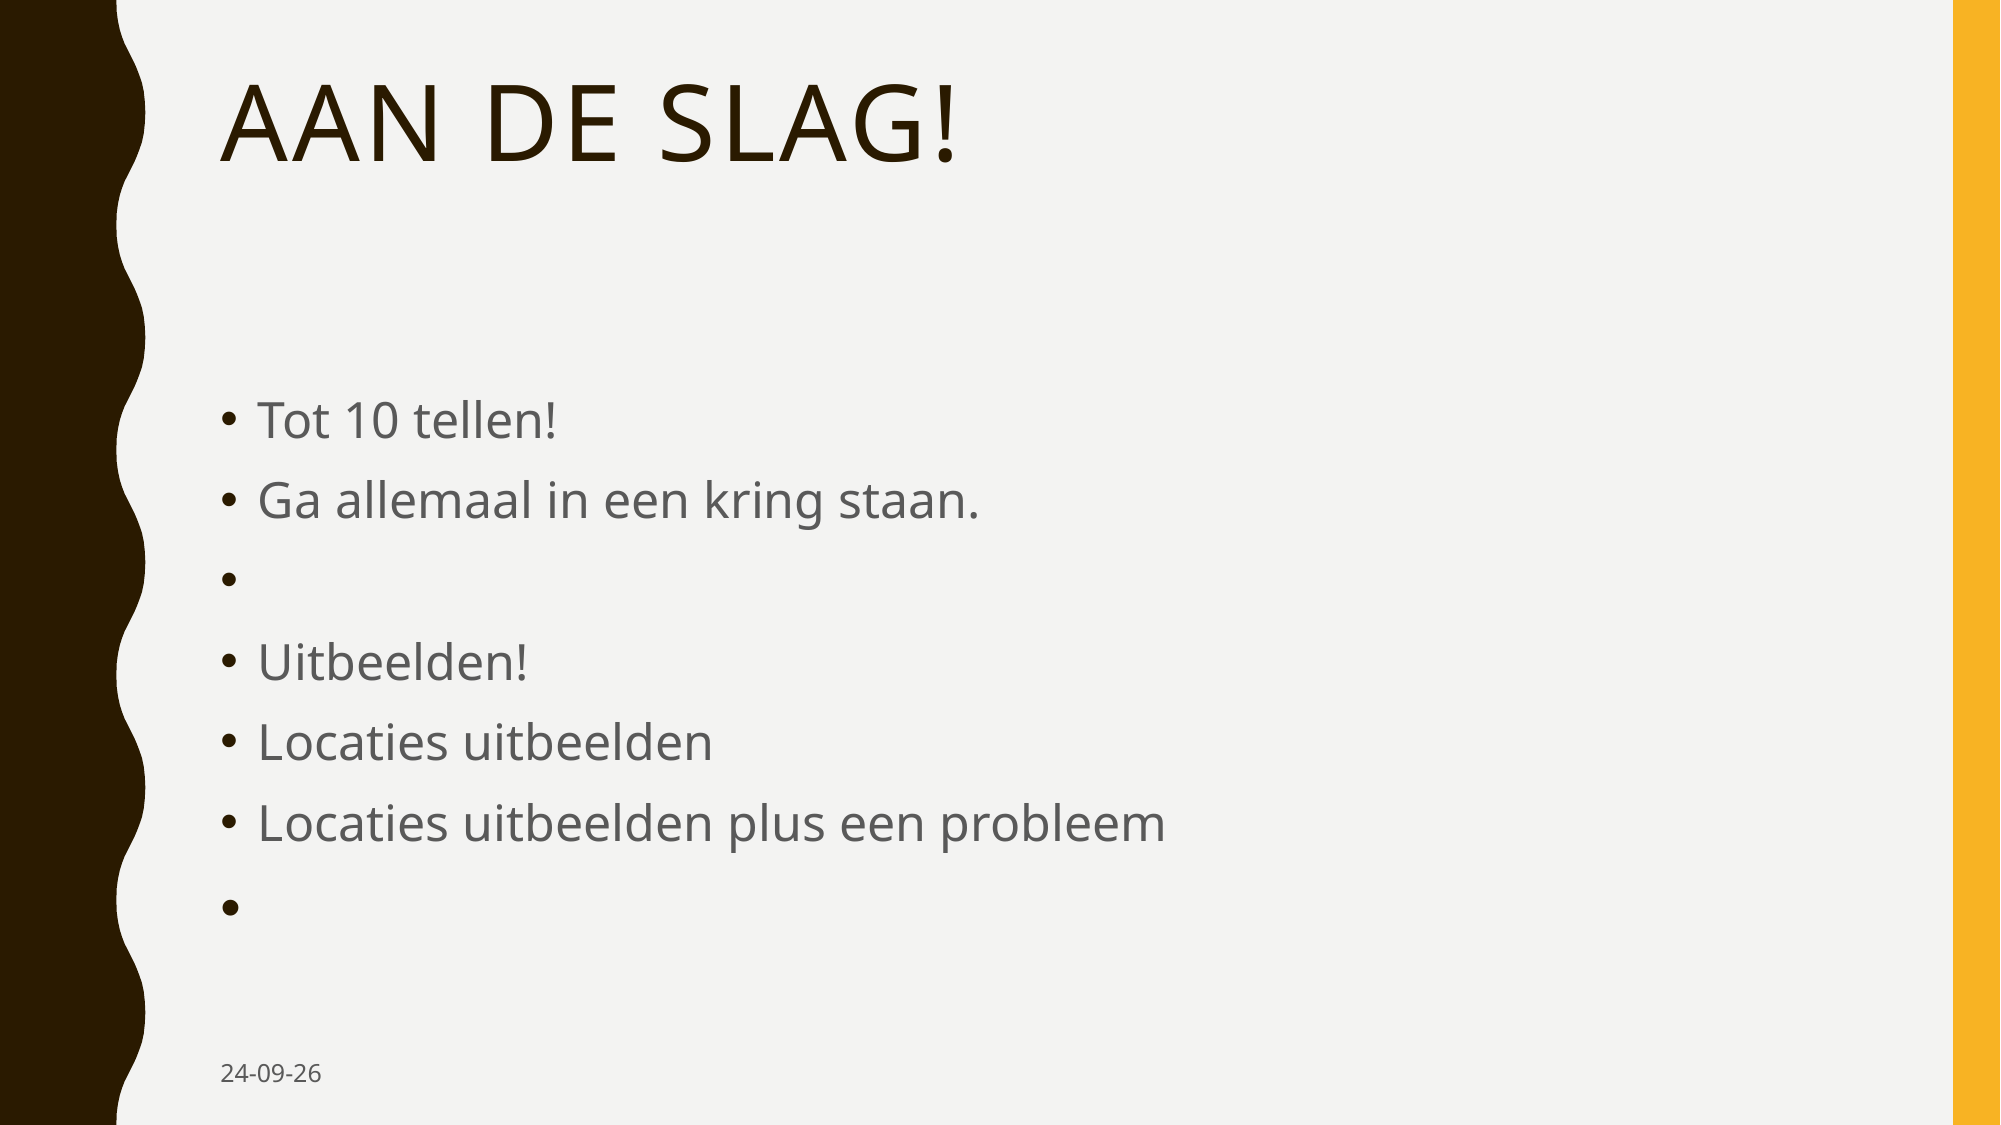

# Aan de slag!
Tot 10 tellen!
Ga allemaal in een kring staan.
Uitbeelden!
Locaties uitbeelden
Locaties uitbeelden plus een probleem